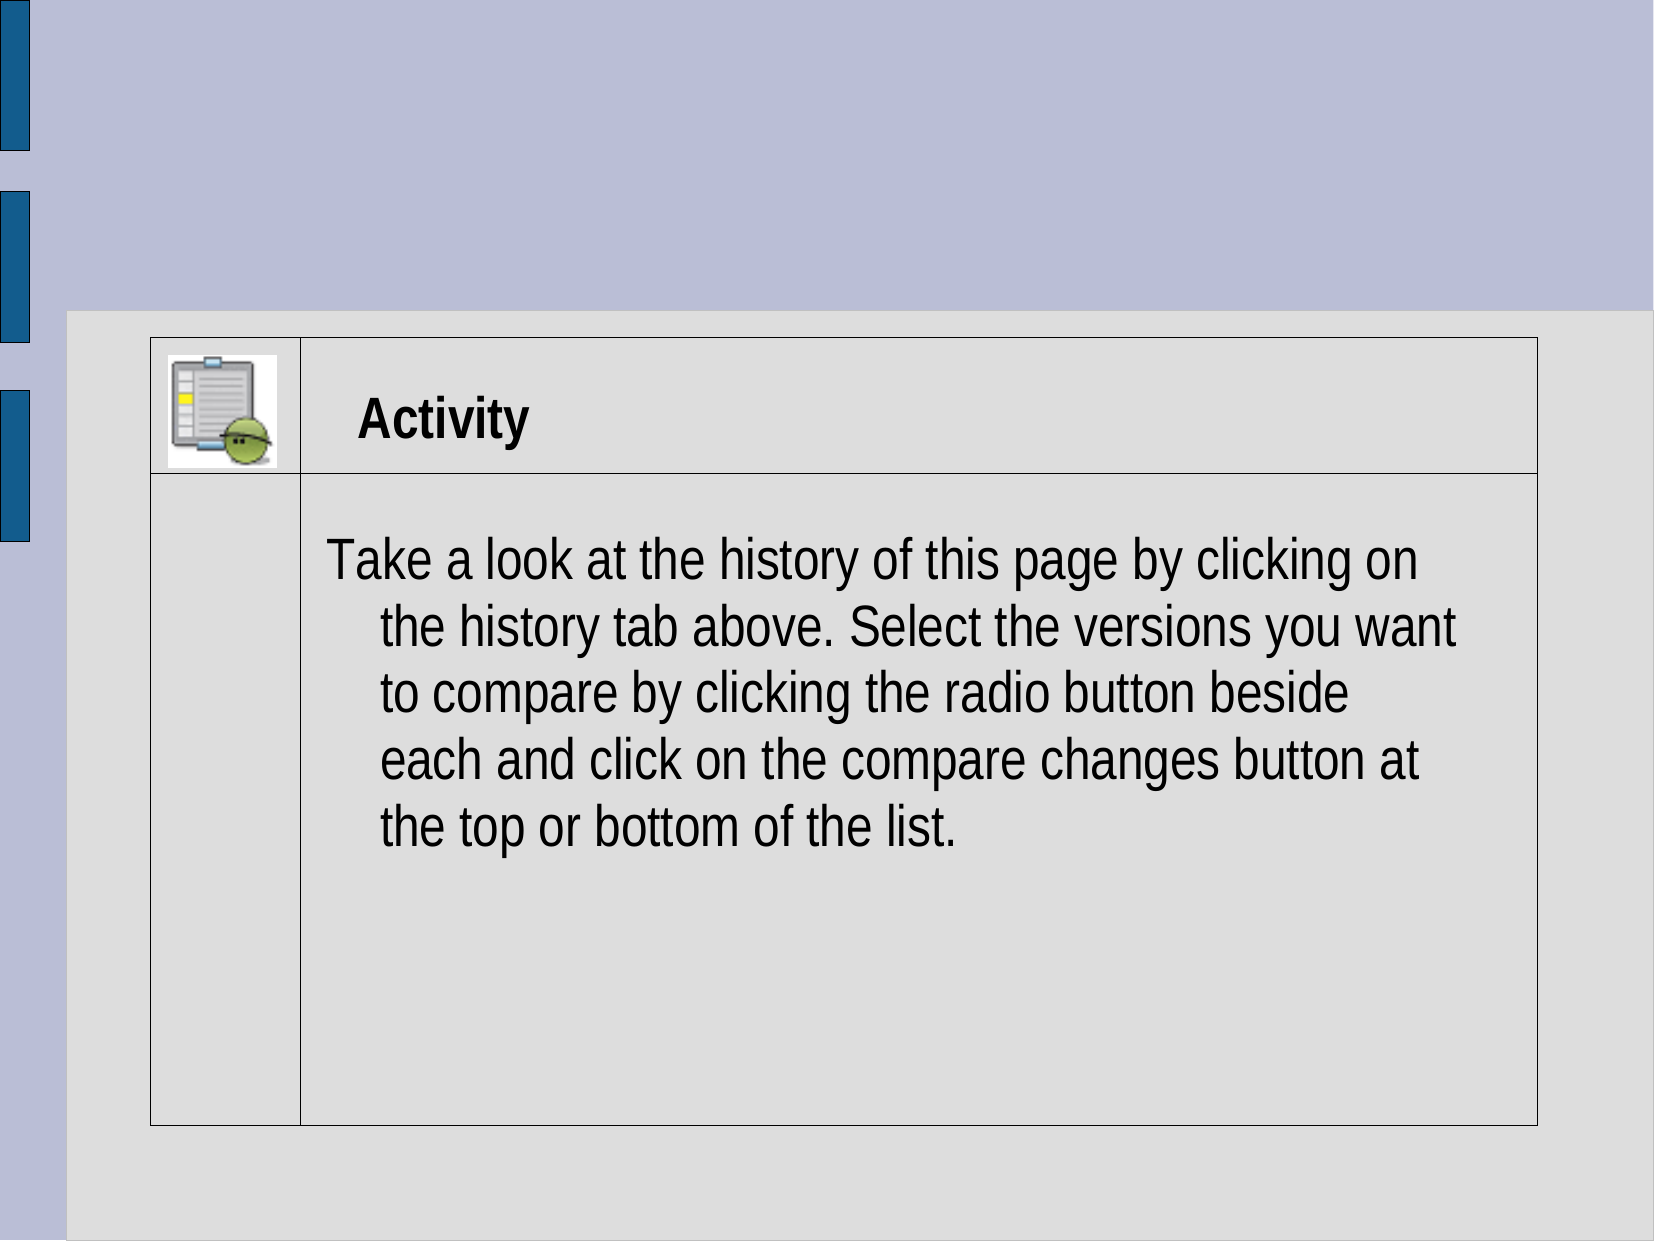

Activity
# Take a look at the history of this page by clicking on the history tab above. Select the versions you want to compare by clicking the radio button beside each and click on the compare changes button at the top or bottom of the list.